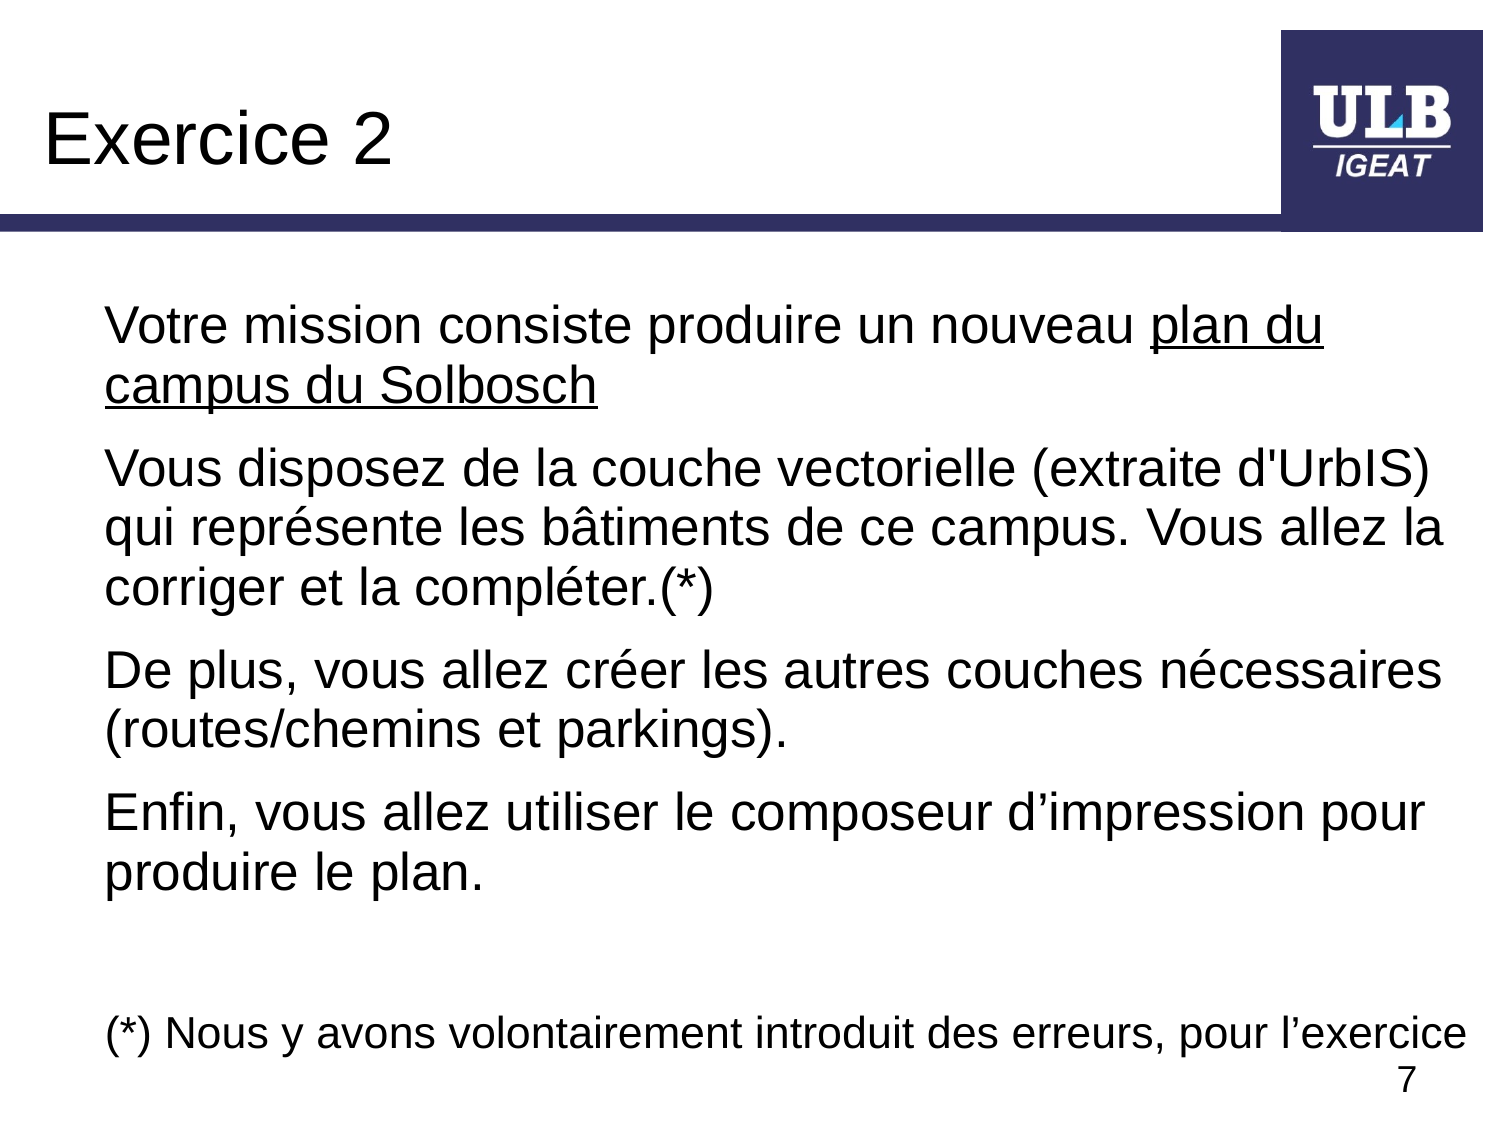

# Exercice 2
Votre mission consiste produire un nouveau plan du campus du Solbosch
Vous disposez de la couche vectorielle (extraite d'UrbIS) qui représente les bâtiments de ce campus. Vous allez la corriger et la compléter.(*)
De plus, vous allez créer les autres couches nécessaires (routes/chemins et parkings).
Enfin, vous allez utiliser le composeur d’impression pour produire le plan.
(*) Nous y avons volontairement introduit des erreurs, pour l’exercice